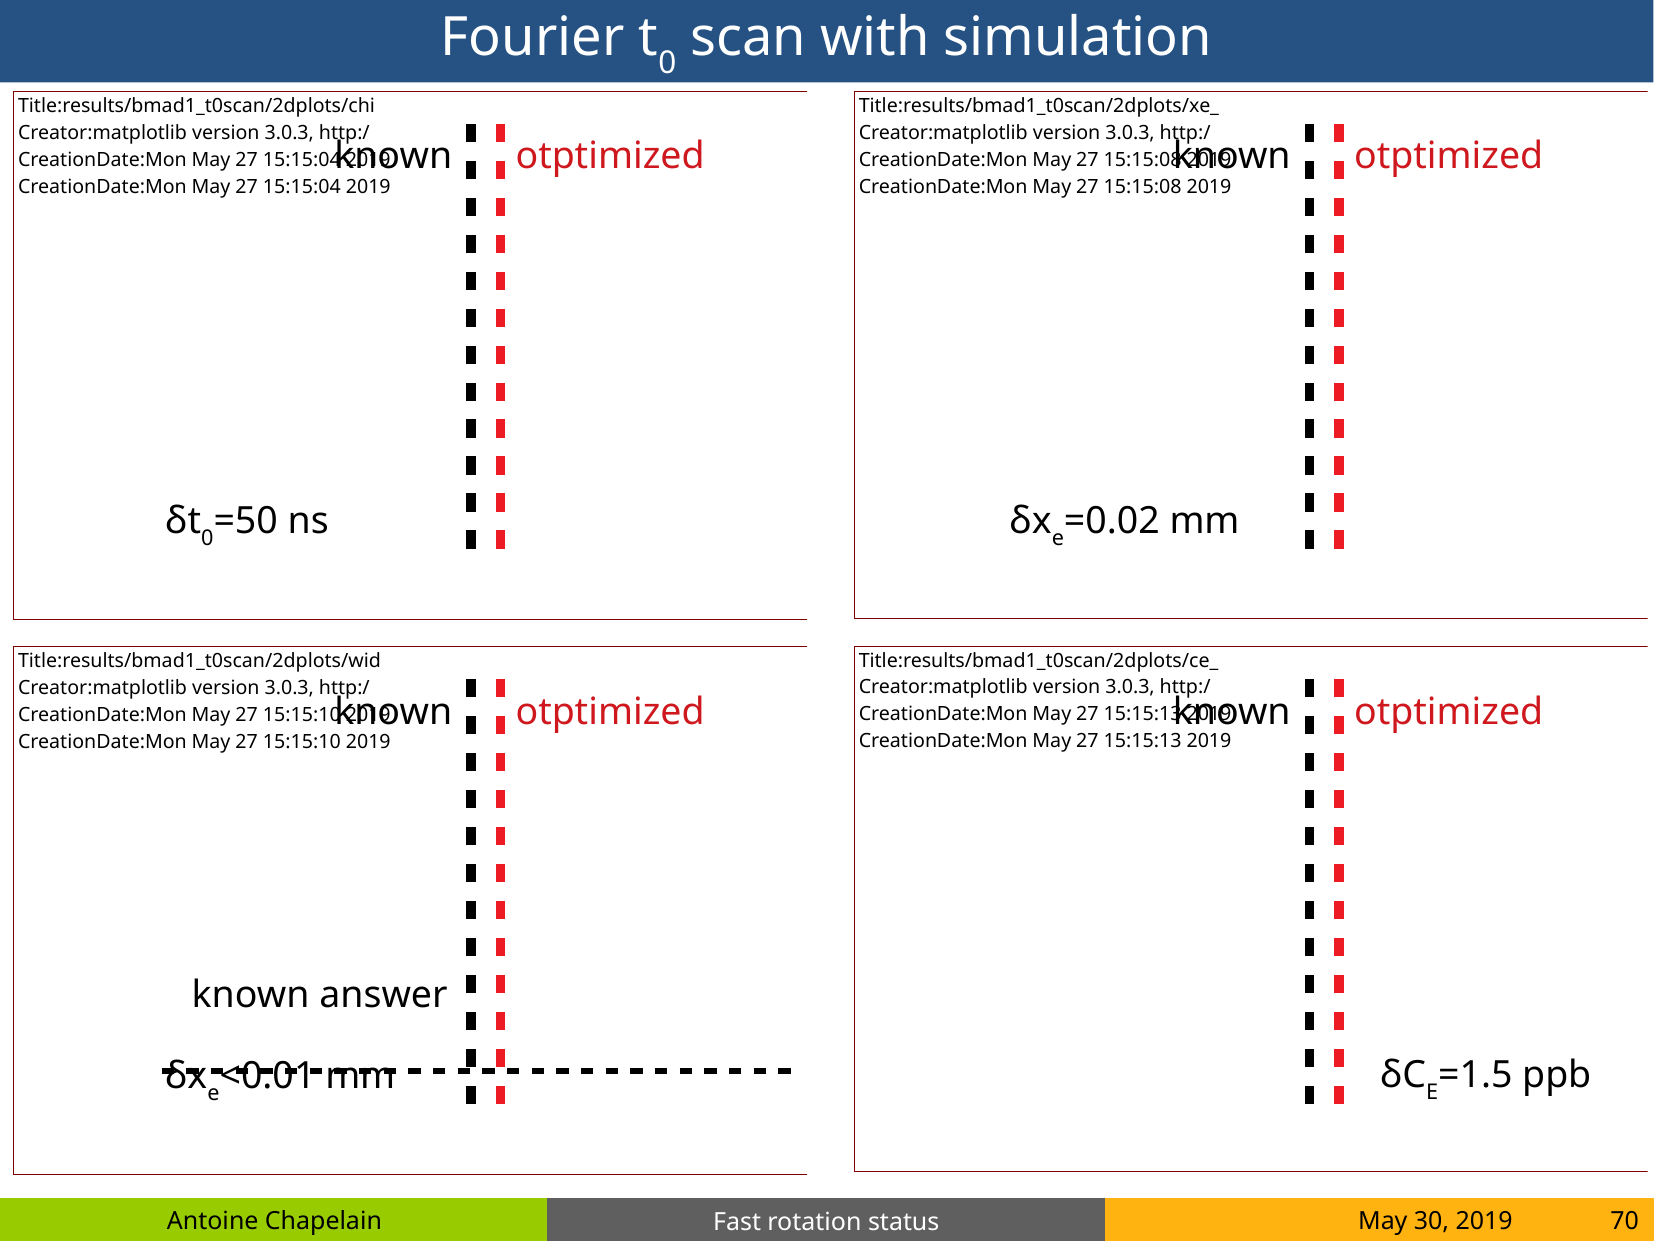

# Fourier t0 scan with simulation
known
otptimized
known
otptimized
δt0=50 ns
δxe=0.02 mm
known
otptimized
known
otptimized
known answer
δCE=1.5 ppb
δxe<0.01 mm